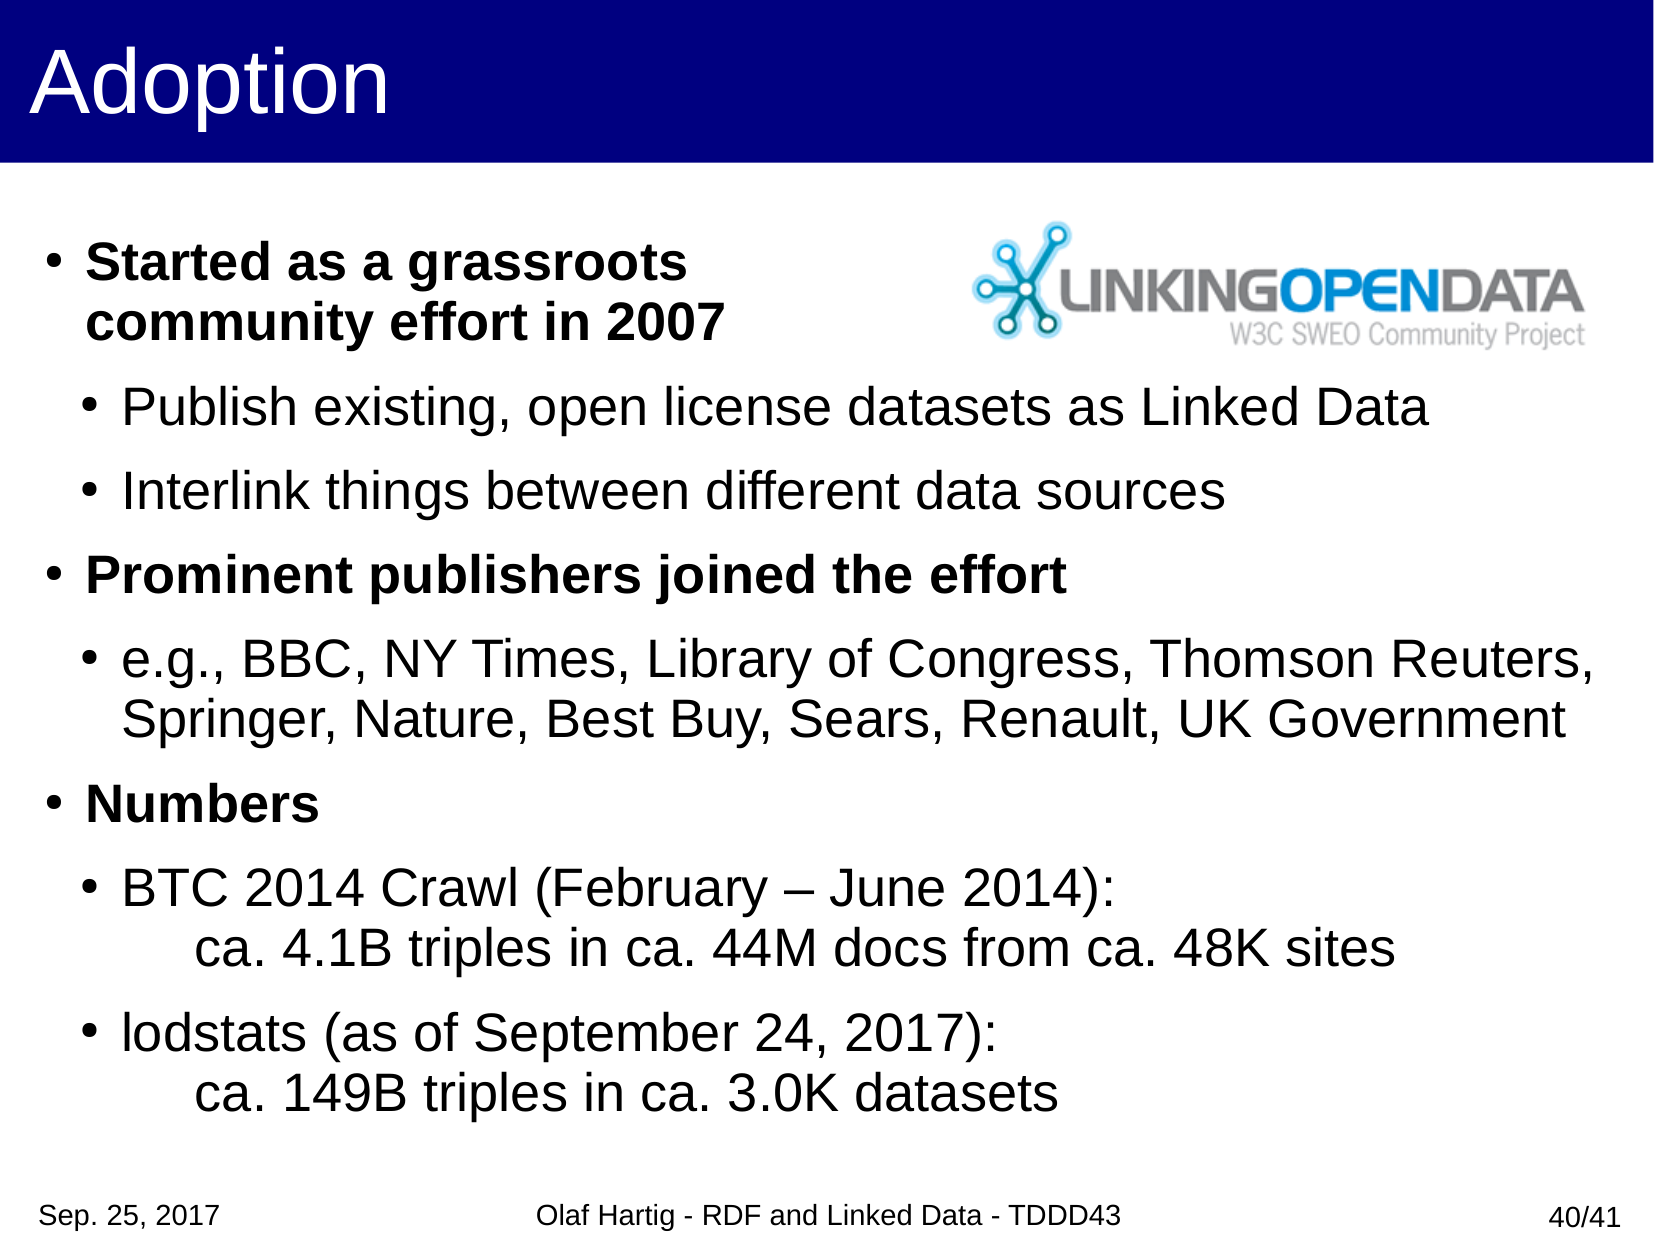

# Adoption
Started as a grassroots
community effort in 2007
Publish existing, open license datasets as Linked Data
Interlink things between different data sources
Prominent publishers joined the effort
e.g., BBC, NY Times, Library of Congress, Thomson Reuters, Springer, Nature, Best Buy, Sears, Renault, UK Government
Numbers
BTC 2014 Crawl (February – June 2014):
	ca. 4.1B triples in ca. 44M docs from ca. 48K sites
lodstats (as of September 24, 2017):
	ca. 149B triples in ca. 3.0K datasets
Sep. 25, 2017
Olaf Hartig - RDF and Linked Data - TDDD43
40